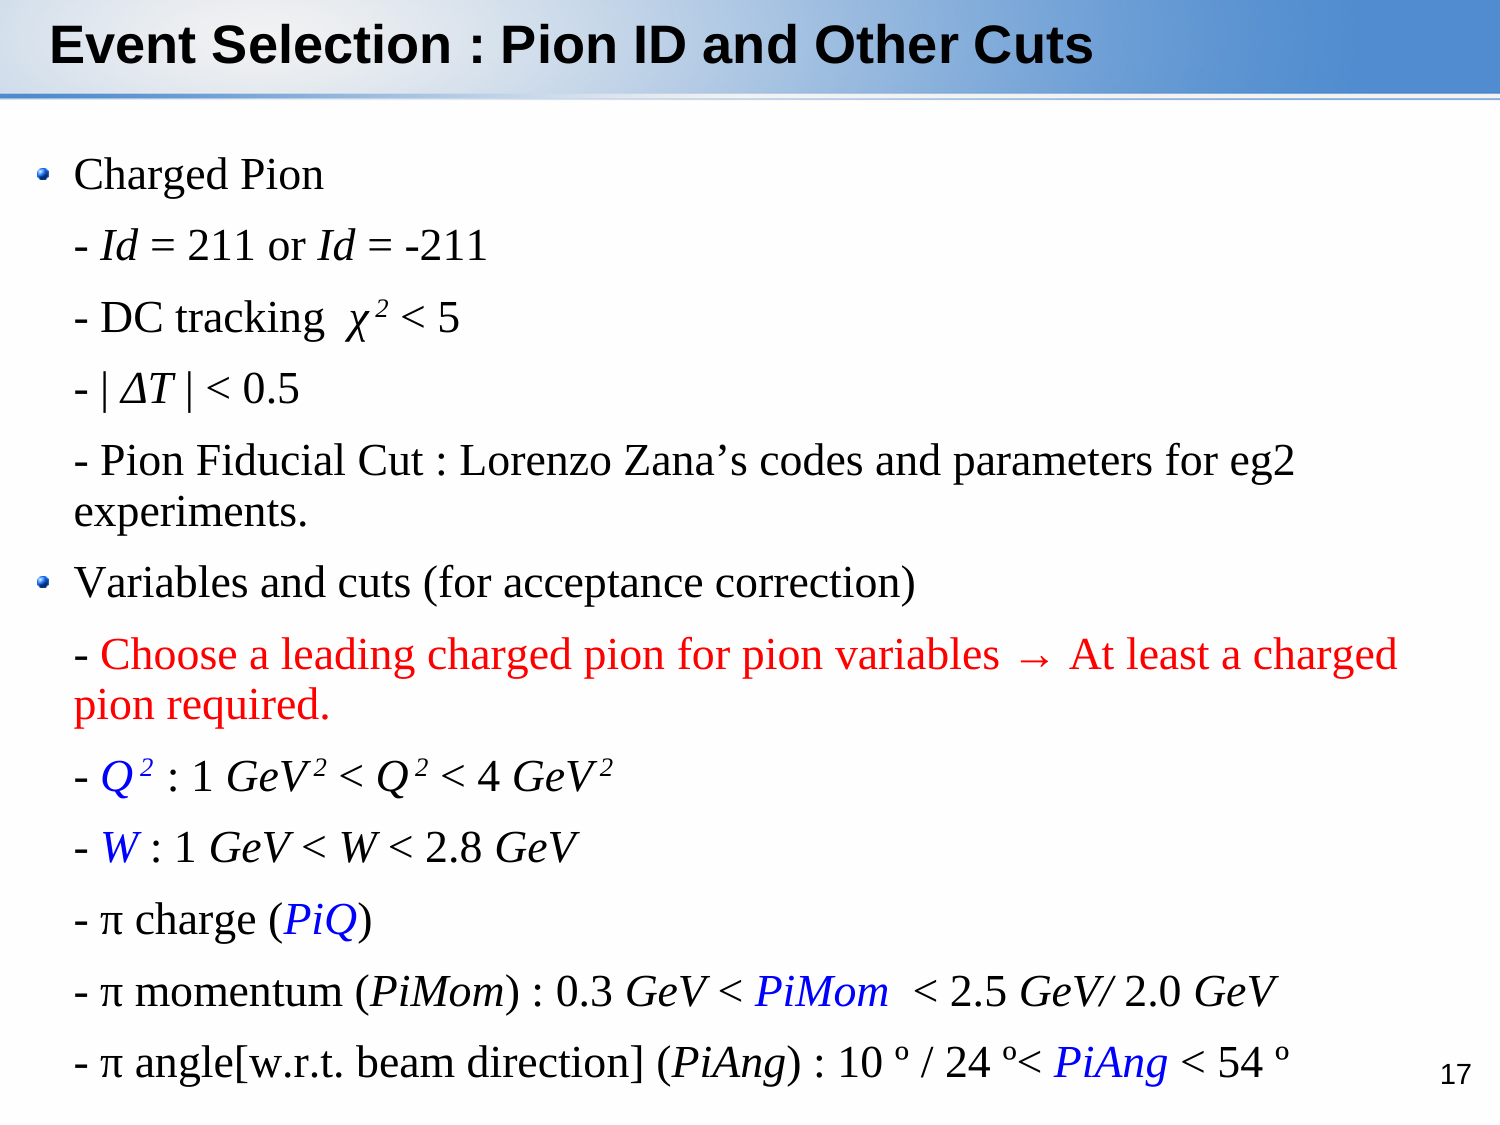

# Event Selection : Pion ID and Other Cuts
Charged Pion
- Id = 211 or Id = -211
- DC tracking χ 2 < 5
- | ΔT | < 0.5
- Pion Fiducial Cut : Lorenzo Zana’s codes and parameters for eg2 experiments.
Variables and cuts (for acceptance correction)
- Choose a leading charged pion for pion variables → At least a charged pion required.
- Q 2 : 1 GeV 2 < Q 2 < 4 GeV 2
- W : 1 GeV < W < 2.8 GeV
- π charge (PiQ)
- π momentum (PiMom) : 0.3 GeV < PiMom < 2.5 GeV/ 2.0 GeV
- π angle[w.r.t. beam direction] (PiAng) : 10 º / 24 º< PiAng < 54 º